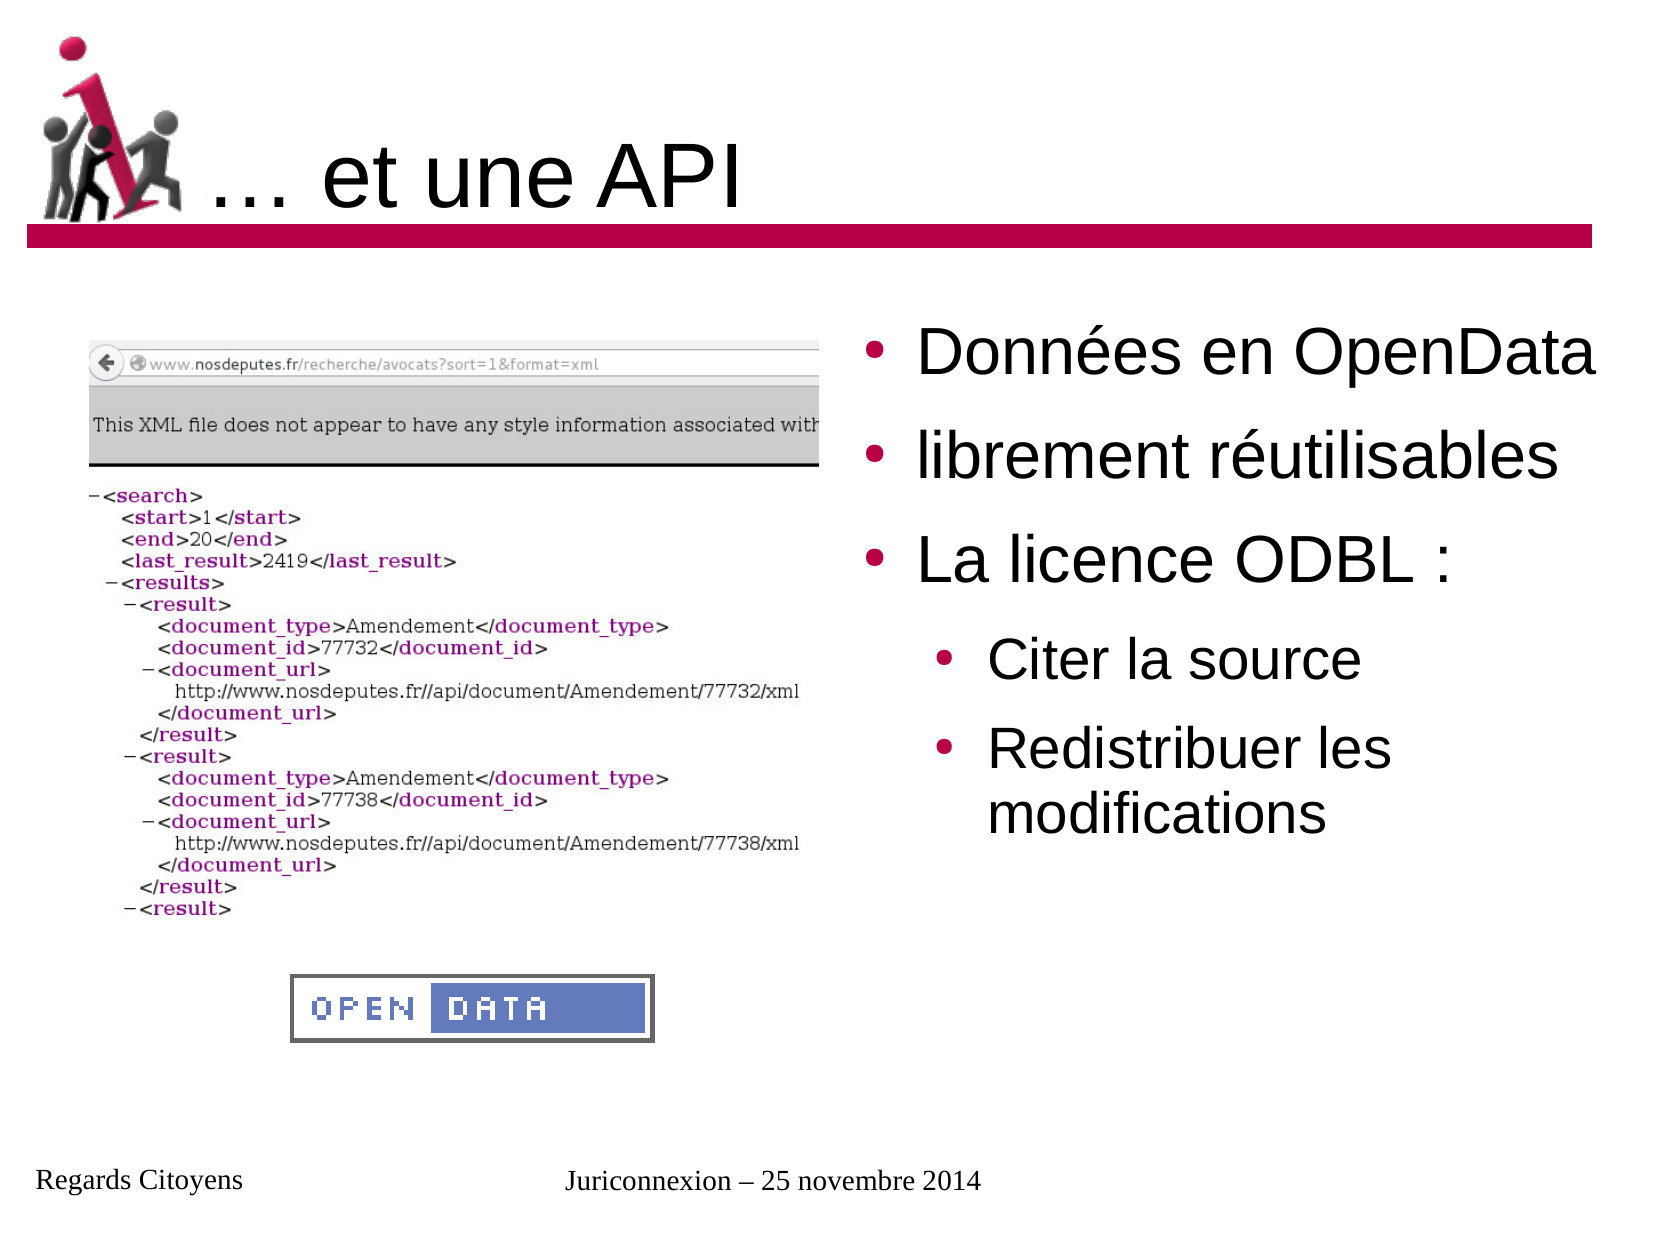

# … et une API
Données en OpenData
librement réutilisables
La licence ODBL :
Citer la source
Redistribuer les modifications